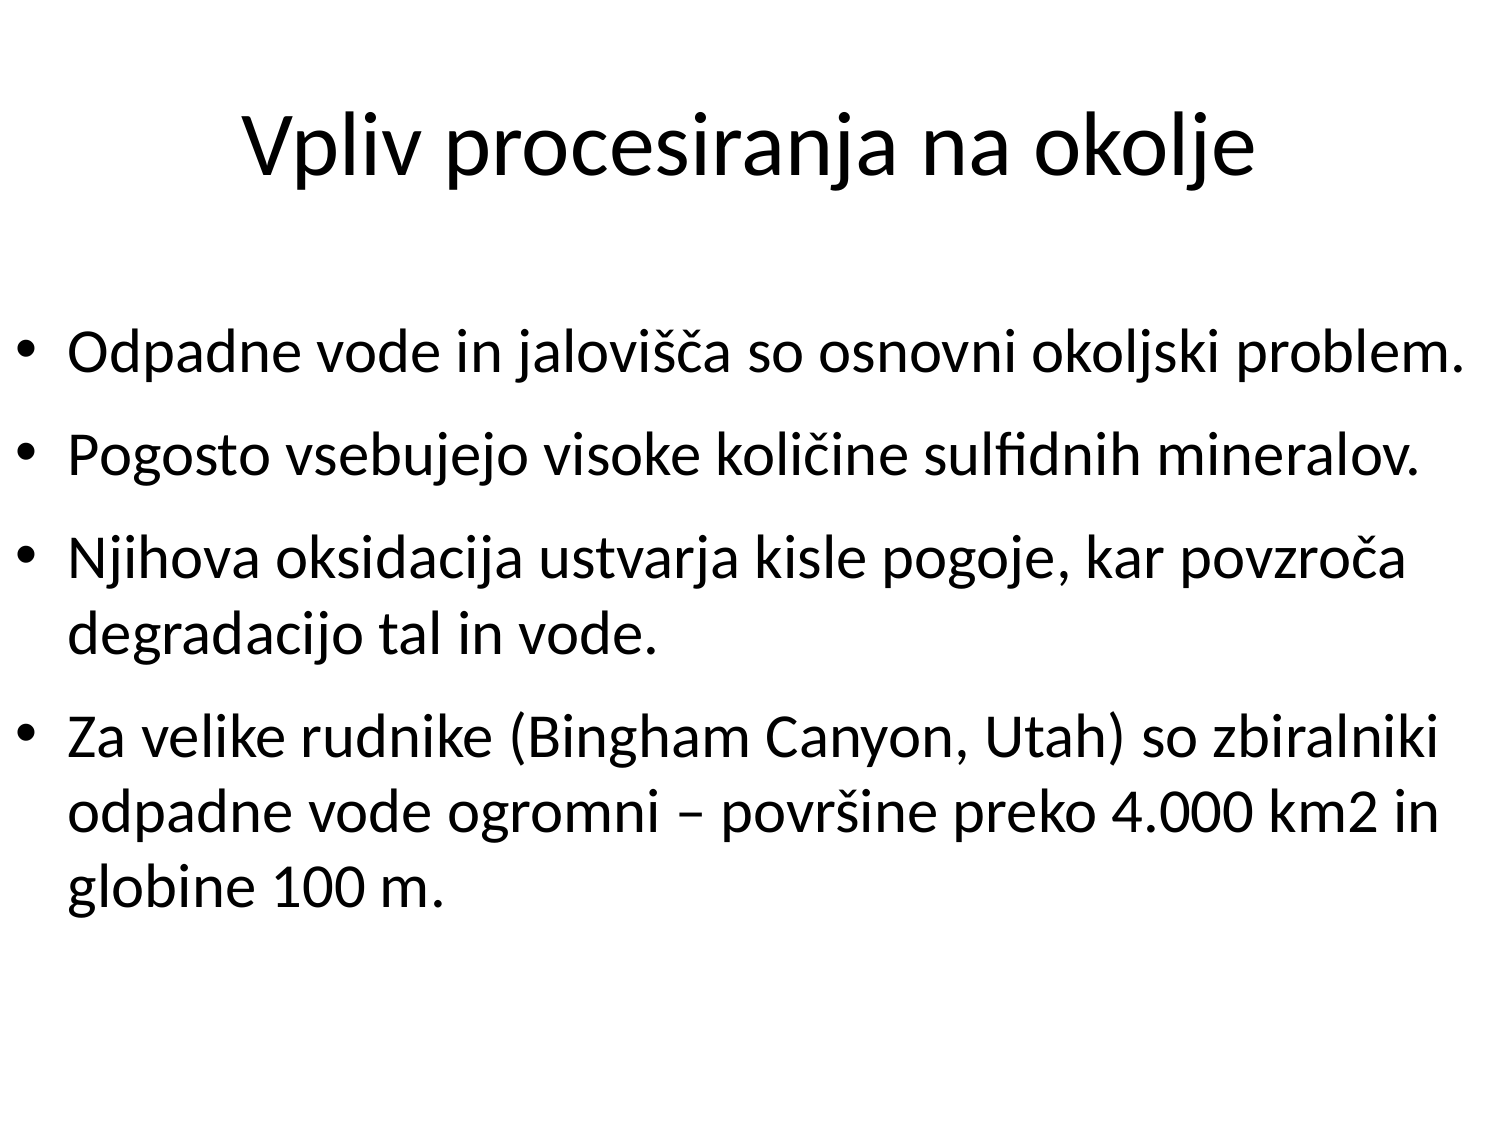

# Vpliv procesiranja na okolje
Odpadne vode in jalovišča so osnovni okoljski problem.
Pogosto vsebujejo visoke količine sulfidnih mineralov.
Njihova oksidacija ustvarja kisle pogoje, kar povzroča degradacijo tal in vode.
Za velike rudnike (Bingham Canyon, Utah) so zbiralniki odpadne vode ogromni – površine preko 4.000 km2 in globine 100 m.